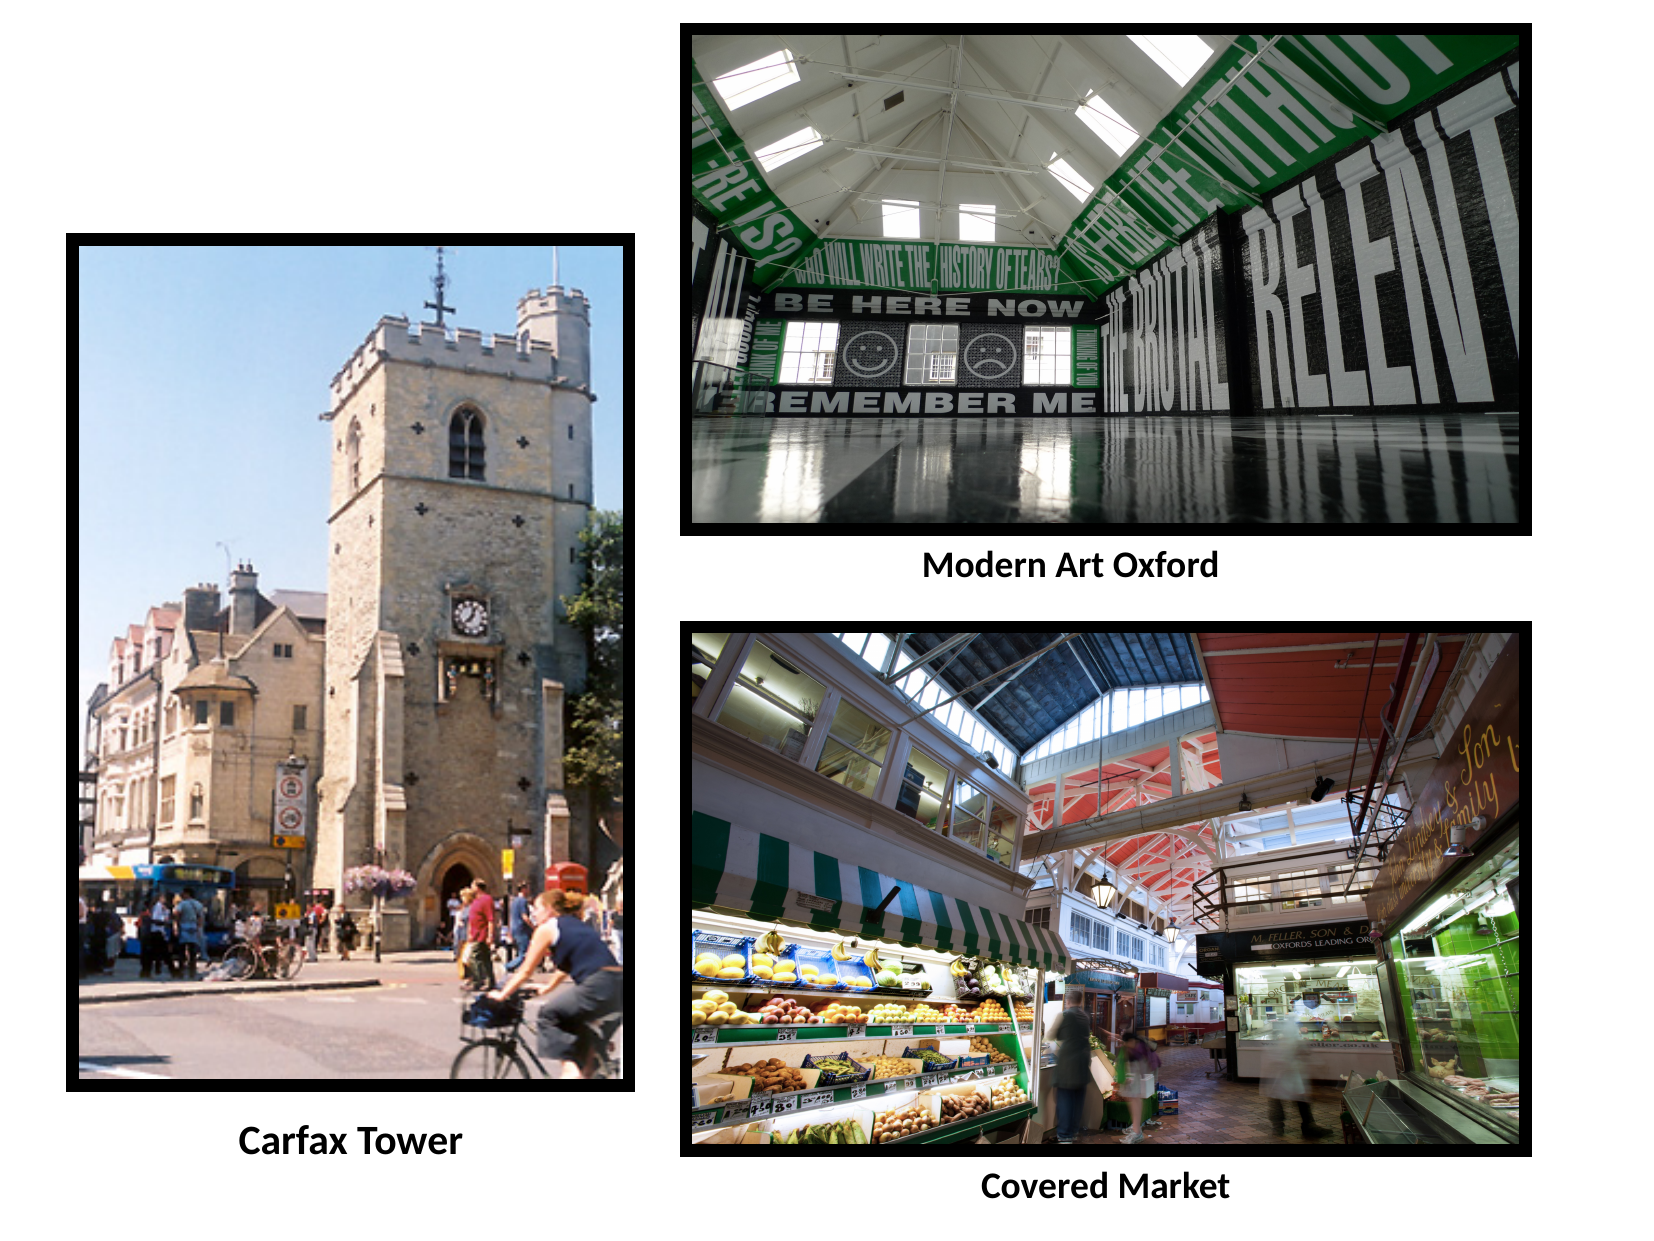

Modern Art Oxford
Carfax Tower
Covered Market